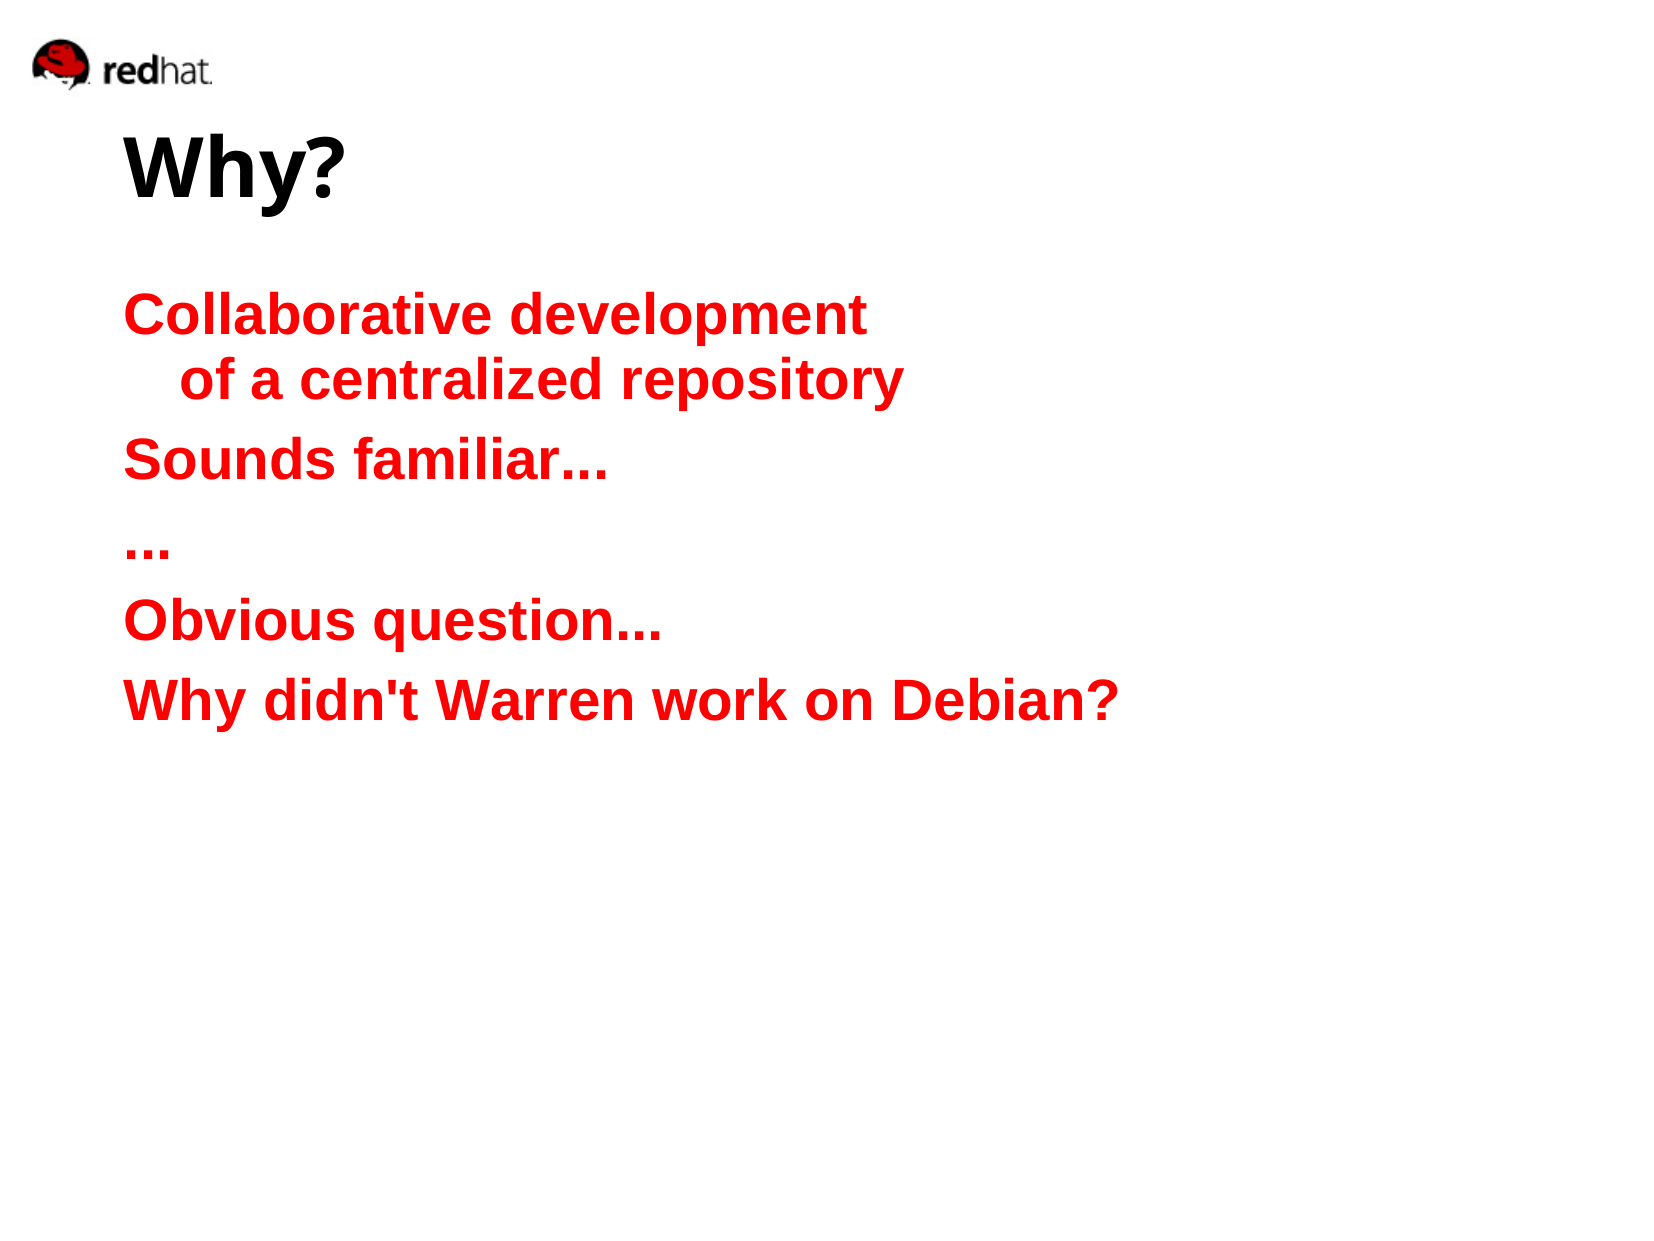

# Why?
Collaborative development
of a centralized repository
Sounds familiar...
...
Obvious question...
Why didn't Warren work on Debian?